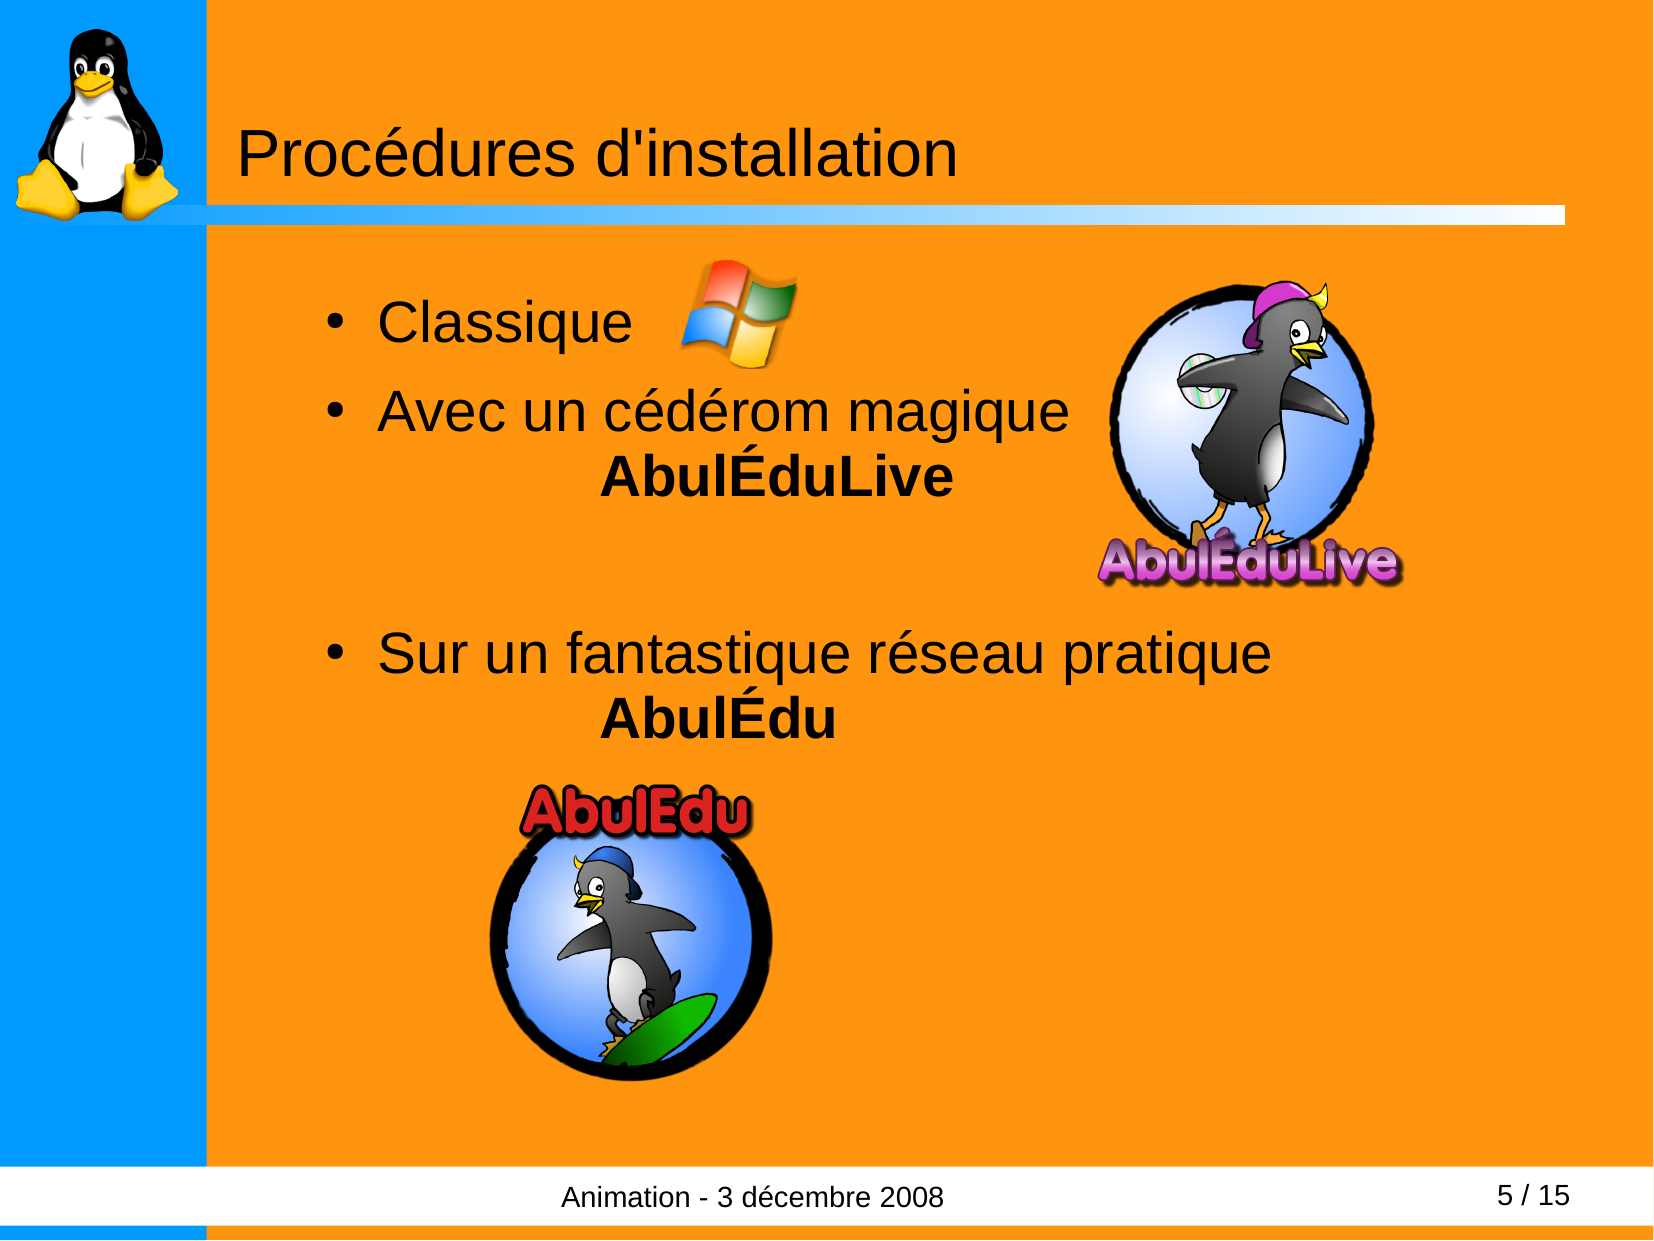

# Procédures d'installation
Classique
Avec un cédérom magique
			AbulÉduLive
Sur un fantastique réseau pratique
			AbulÉdu
5
Animation - 3 décembre 2008